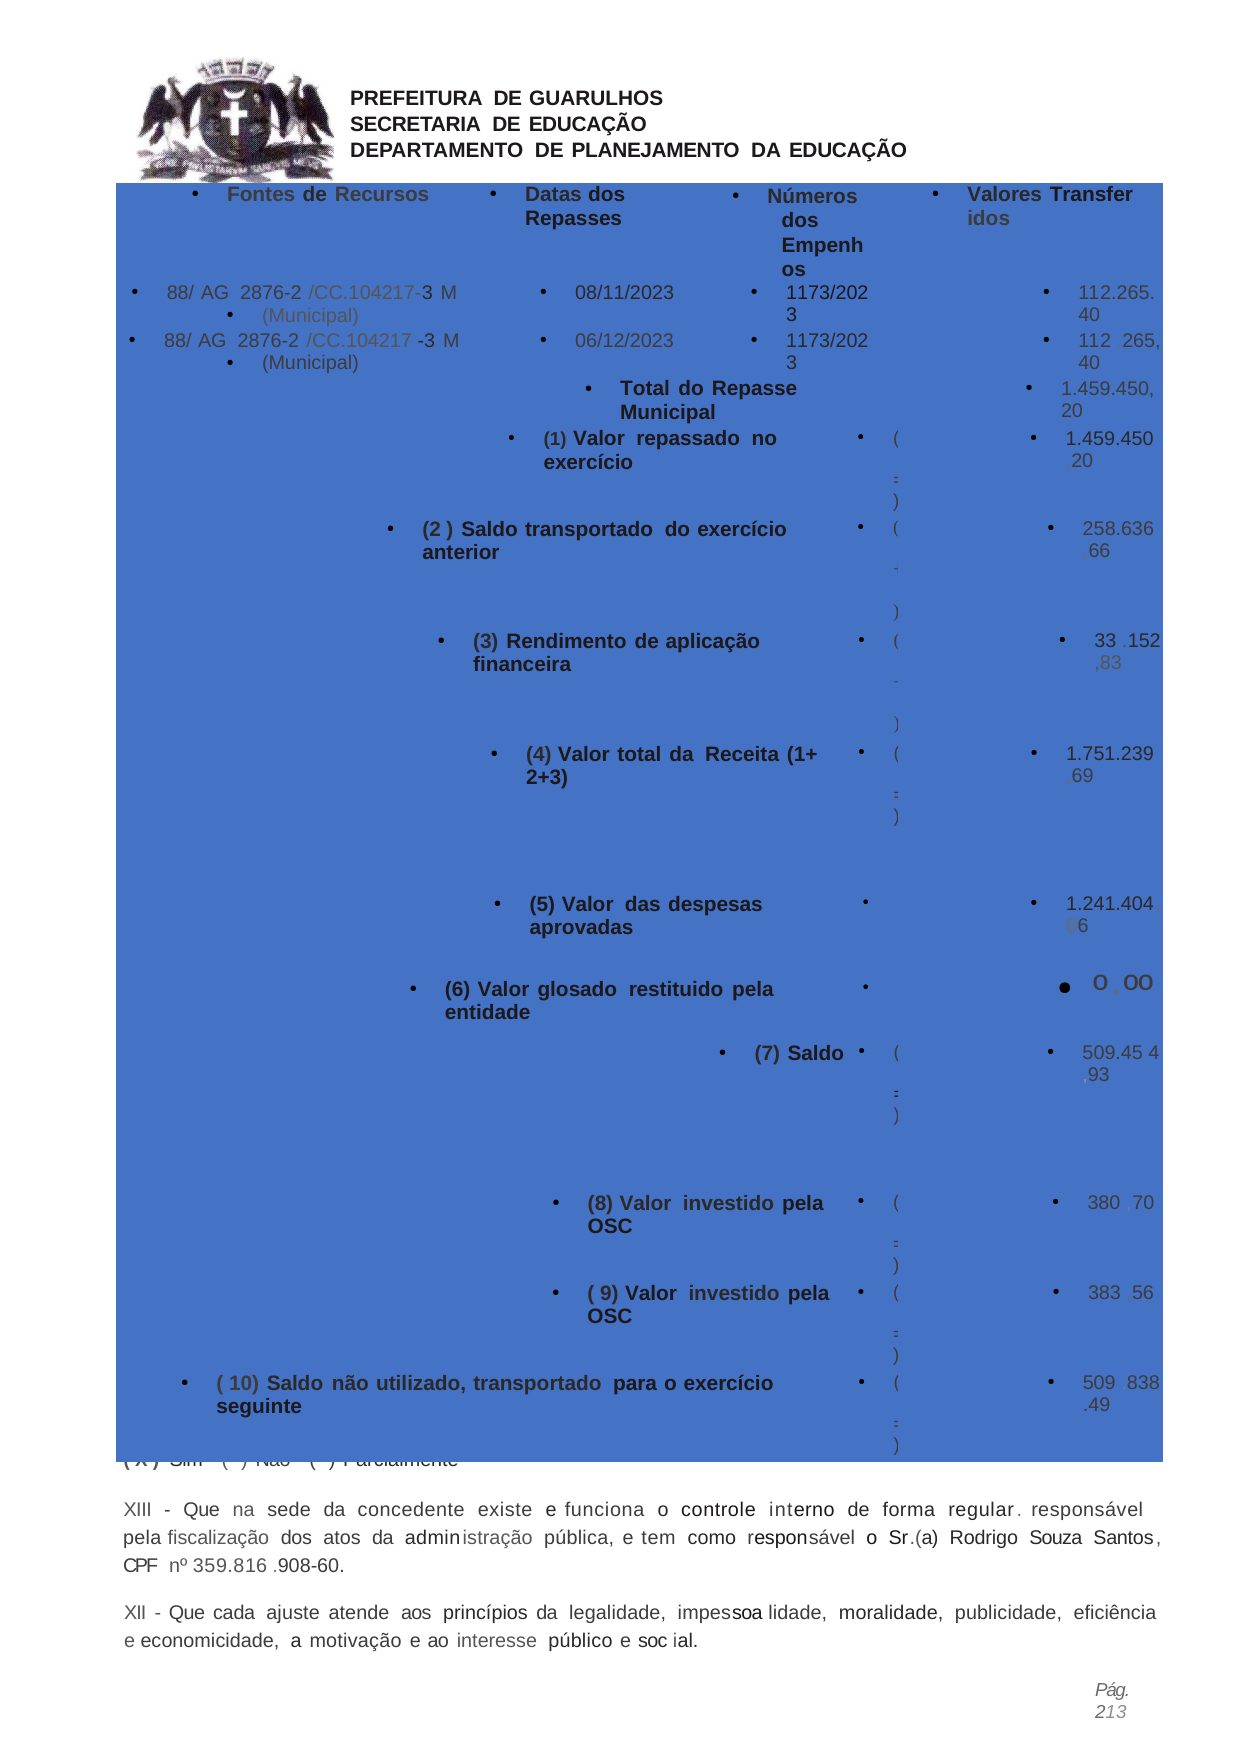

PREFEITURA DE GUARULHOS SECRETARIA DE EDUCAÇÃO
DEPARTAMENTO DE PLANEJAMENTO DA EDUCAÇÃO
| Fontes de Recursos | Datas dos Repasses | Números dos Empenhos | | Valores Transfer idos | |
| --- | --- | --- | --- | --- | --- |
| 88/ AG 2876-2 /CC.104217-3 M (Municipal) | 08/11/2023 | 1173/2023 | | 112.265.40 | |
| 88/ AG 2876-2 /CC.104217 -3 M (Municipal) | 06/12/2023 | 1173/2023 | | 112 .265,40 | |
| Total do Repasse Municipal | | | | 1.459.450,20 | |
| (1) Valor repassado no exercício | | | ( =) | | 1.459.450 ,20 |
| (2 ) Saldo transportado do exercício anterior | | | ( + ) | | 258.636 ,66 |
| (3) Rendimento de aplicação financeira | | | ( + ) | | 33 .152 ,83 |
| (4) Valor total da Receita (1+ 2+3) | | | ( =) | | 1.751.239 ,69 |
| | | | | | |
| (5) Valor das despesas aprovadas | | | (- ) | | 1.241.404,06 |
| (6) Valor glosado restituido pela entidade | | | (-) | | º·ºº |
| (7) Saldo | | | ( =) | | 509.45 4 ,93 |
| | | | | | |
| (8) Valor investido pela OSC | | | ( =) | | 380 ,70 |
| ( 9) Valor investido pela OSC | | | ( =) | | 383 ,56 |
| ( 10) Saldo não utilizado, transportado para o exercício seguinte | | | ( =) | | 509 .838.49 |
- As atividades desenv olvidas com os recursos próprios e as verbas públicas repassadas se compatib ilizam com as metas propostas. bem como os resultados alcançados, cumprindo com o previsto no plano de trabalho.
( X ) Sim ( ) Não ( ) Parcialmente
- Que as partes cumpriram as cláusulas pactuadas no instrumento de parceria, atinentes aos princípios da administração pública, em conformidade com a regulação que rege a matéria.
- Houve disponibilização, pela ent idade do terceiro seto r, dos documentos comprobatórios dos gastos efetuados com os recursos da parceria e sua devida contabi lização , atestada pelo contador da beneficiária?
( X ) Sim ( ) Não ( ) Parcialmente
XI - Estão regulares e disponíveis, os recolhimentos dos encargos trabalhistas , relativos a folha de paga mento da equipe contratada, com ou sem v ínculo empregatício, e comprovados mediante guias de recolhimentos autuadas ao processo de prestação de contas?
(X ) Sim ( ) Não ( ) Parcialmente
X - Que os comprovantes de gastos contém a identificação da Organizaçã o da Sociedade Civil beneficiária , do tipo de cada repasse, do número de cada ajuste e deste Órgão concessor?
( X ) Sim ( ) Não ( ) Parcialmente
XIII - Que na sede da concedente existe e funciona o controle interno de forma regular. responsável pela fiscalização dos atos da administração pública, e tem como responsável o Sr.(a) Rodrigo Souza Santos, CPF nº 359.816 .908-60.
XII - Que cada ajuste atende aos princípios da legalidade, impessoa lidade, moralidade, publicidade, eficiência e economicidade, a motivação e ao interesse público e soc ial.
Pág. 213